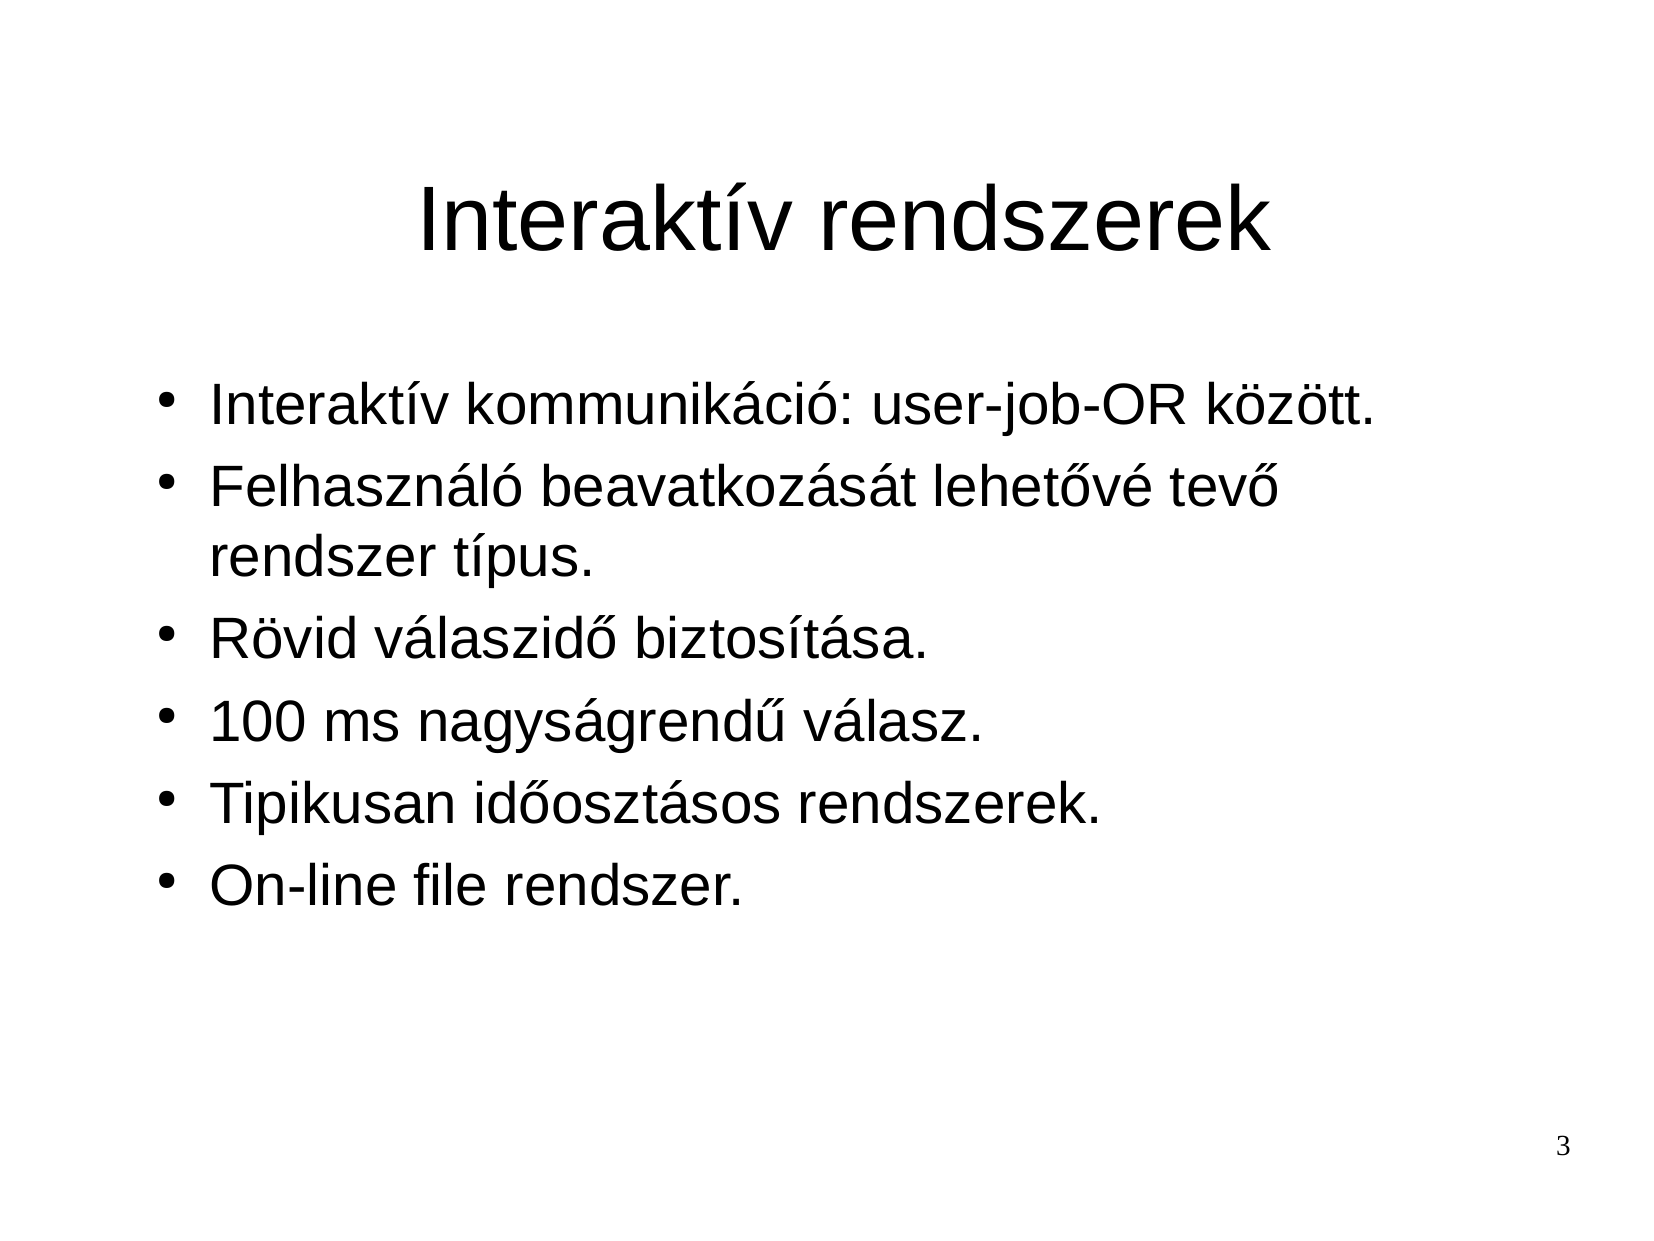

# Interaktív rendszerek
Interaktív kommunikáció: user-job-OR között.
Felhasználó beavatkozását lehetővé tevő rendszer típus.
Rövid válaszidő biztosítása.
100 ms nagyságrendű válasz.
Tipikusan időosztásos rendszerek.
On-line file rendszer.
3